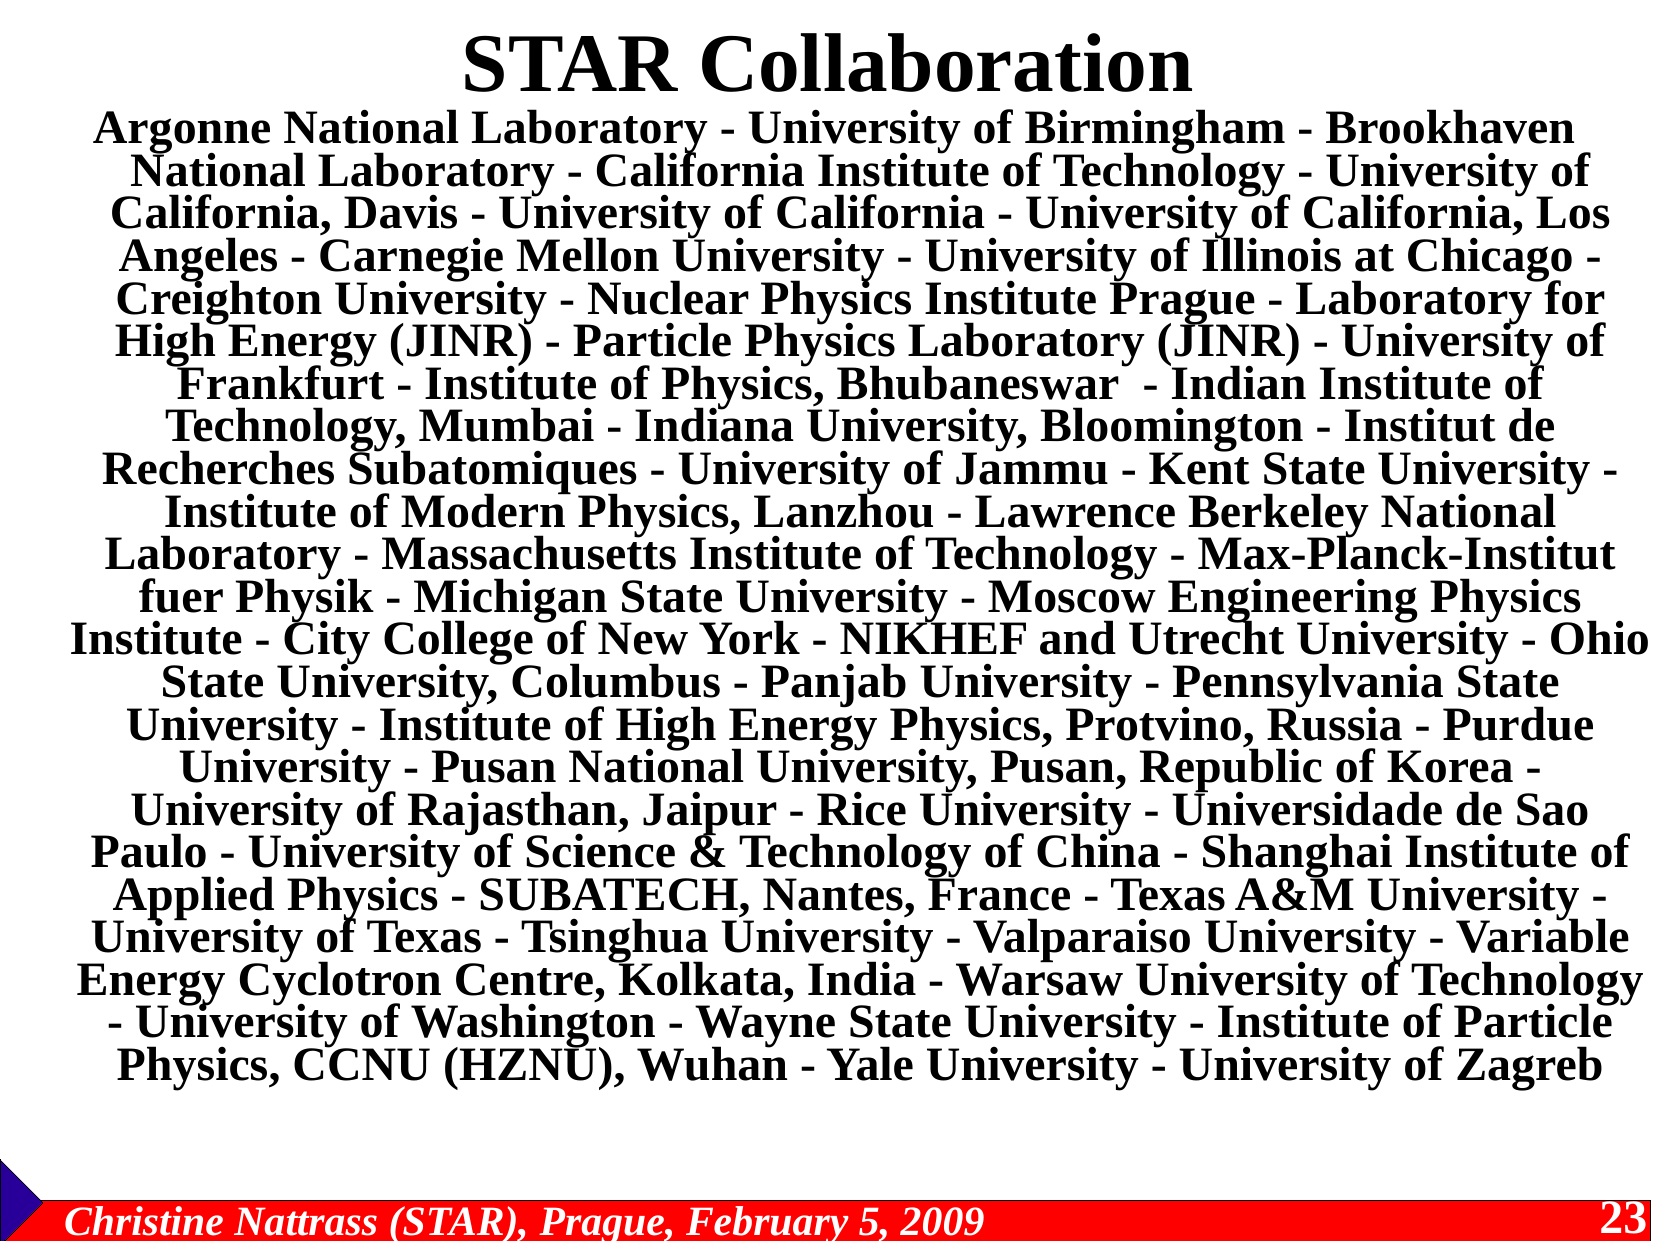

STAR Collaboration
Argonne National Laboratory - University of Birmingham - Brookhaven National Laboratory - California Institute of Technology - University of California, Davis - University of California - University of California, Los Angeles - Carnegie Mellon University - University of Illinois at Chicago - Creighton University - Nuclear Physics Institute Prague - Laboratory for High Energy (JINR) - Particle Physics Laboratory (JINR) - University of Frankfurt - Institute of Physics, Bhubaneswar - Indian Institute of Technology, Mumbai - Indiana University, Bloomington - Institut de Recherches Subatomiques - University of Jammu - Kent State University - Institute of Modern Physics, Lanzhou - Lawrence Berkeley National Laboratory - Massachusetts Institute of Technology - Max-Planck-Institut fuer Physik - Michigan State University - Moscow Engineering Physics Institute - City College of New York - NIKHEF and Utrecht University - Ohio State University, Columbus - Panjab University - Pennsylvania State University - Institute of High Energy Physics, Protvino, Russia - Purdue University - Pusan National University, Pusan, Republic of Korea - University of Rajasthan, Jaipur - Rice University - Universidade de Sao Paulo - University of Science & Technology of China - Shanghai Institute of Applied Physics - SUBATECH, Nantes, France - Texas A&M University - University of Texas - Tsinghua University - Valparaiso University - Variable Energy Cyclotron Centre, Kolkata, India - Warsaw University of Technology - University of Washington - Wayne State University - Institute of Particle Physics, CCNU (HZNU), Wuhan - Yale University - University of Zagreb
23